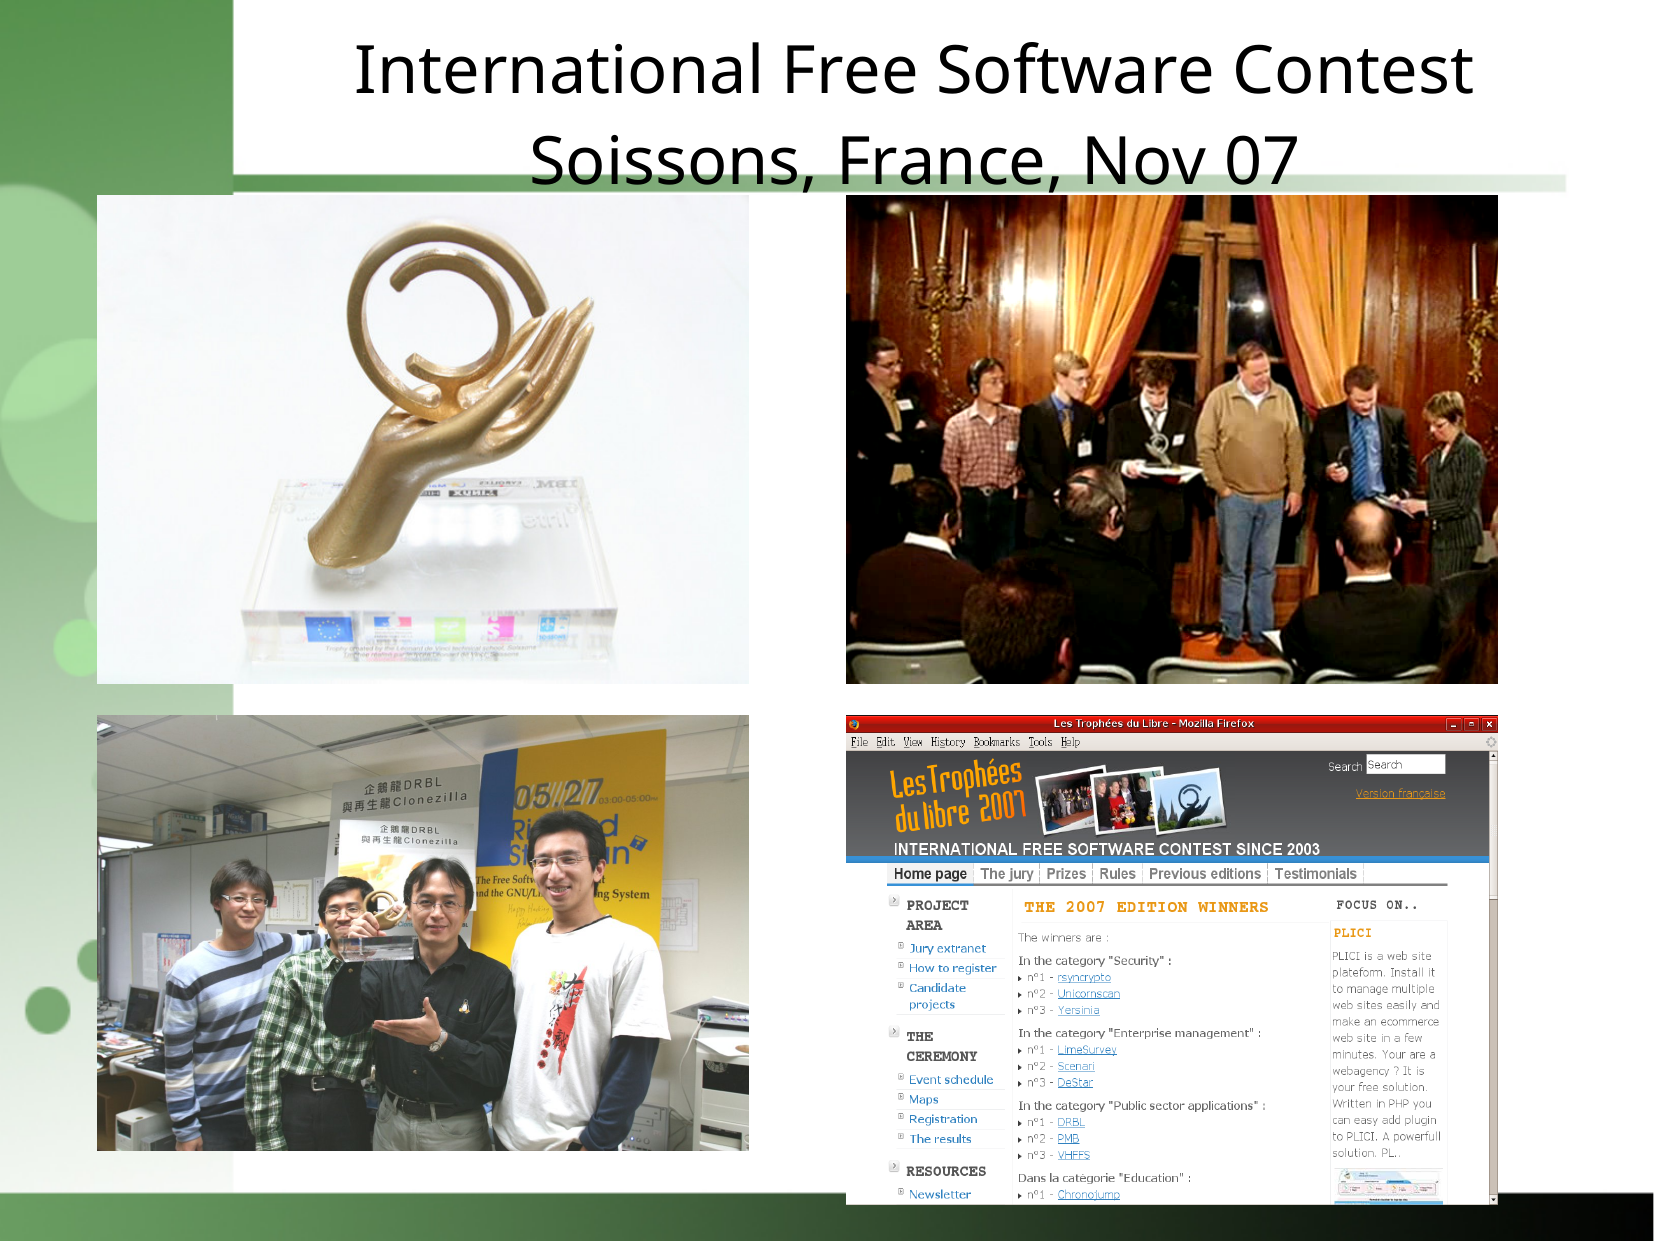

# International Free Software Contest Soissons, France, Nov 07